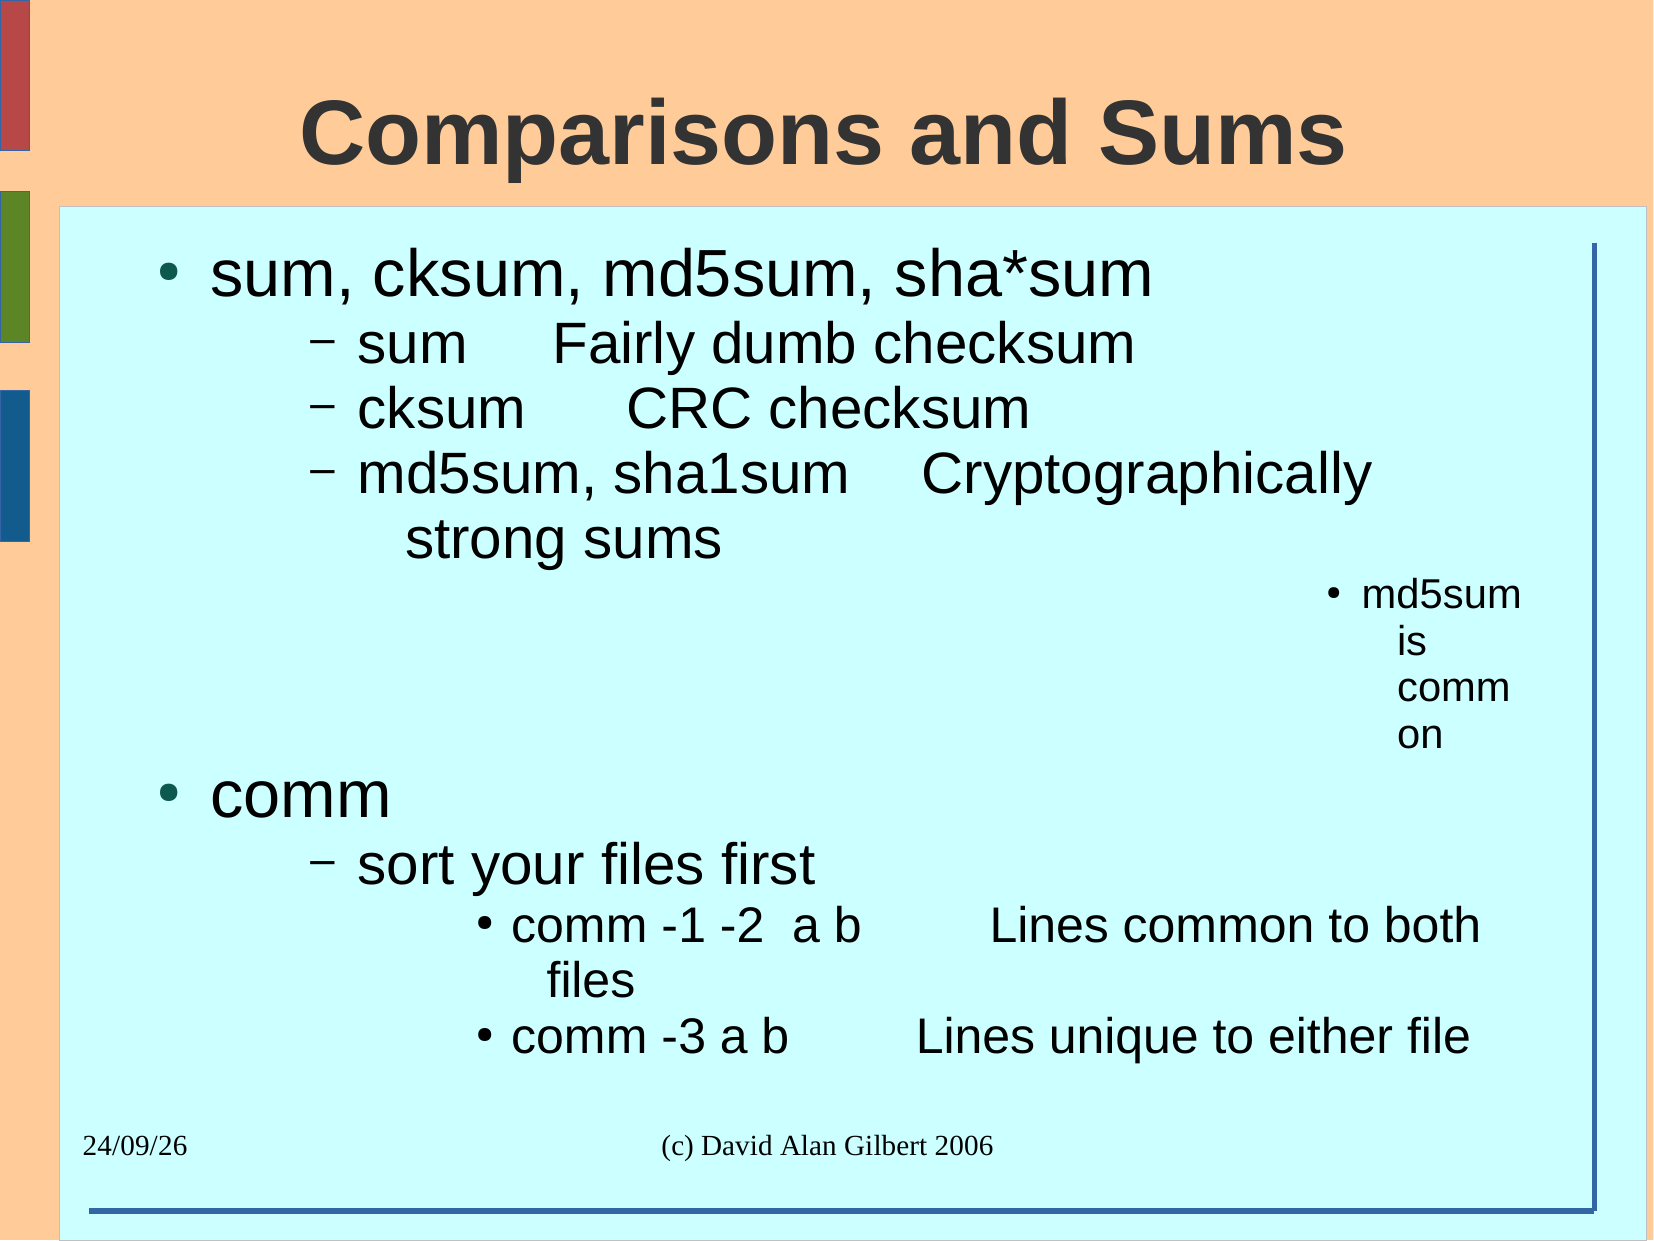

# Comparisons and Sums
sum, cksum, md5sum, sha*sum
sum		Fairly dumb checksum
cksum		CRC checksum
md5sum, sha1sum 	Cryptographically strong sums
md5sum is common
comm
sort your files first
comm -1 -2 a b		Lines common to both files
comm -3 a b		Lines unique to either file
(c) David Alan Gilbert 2006